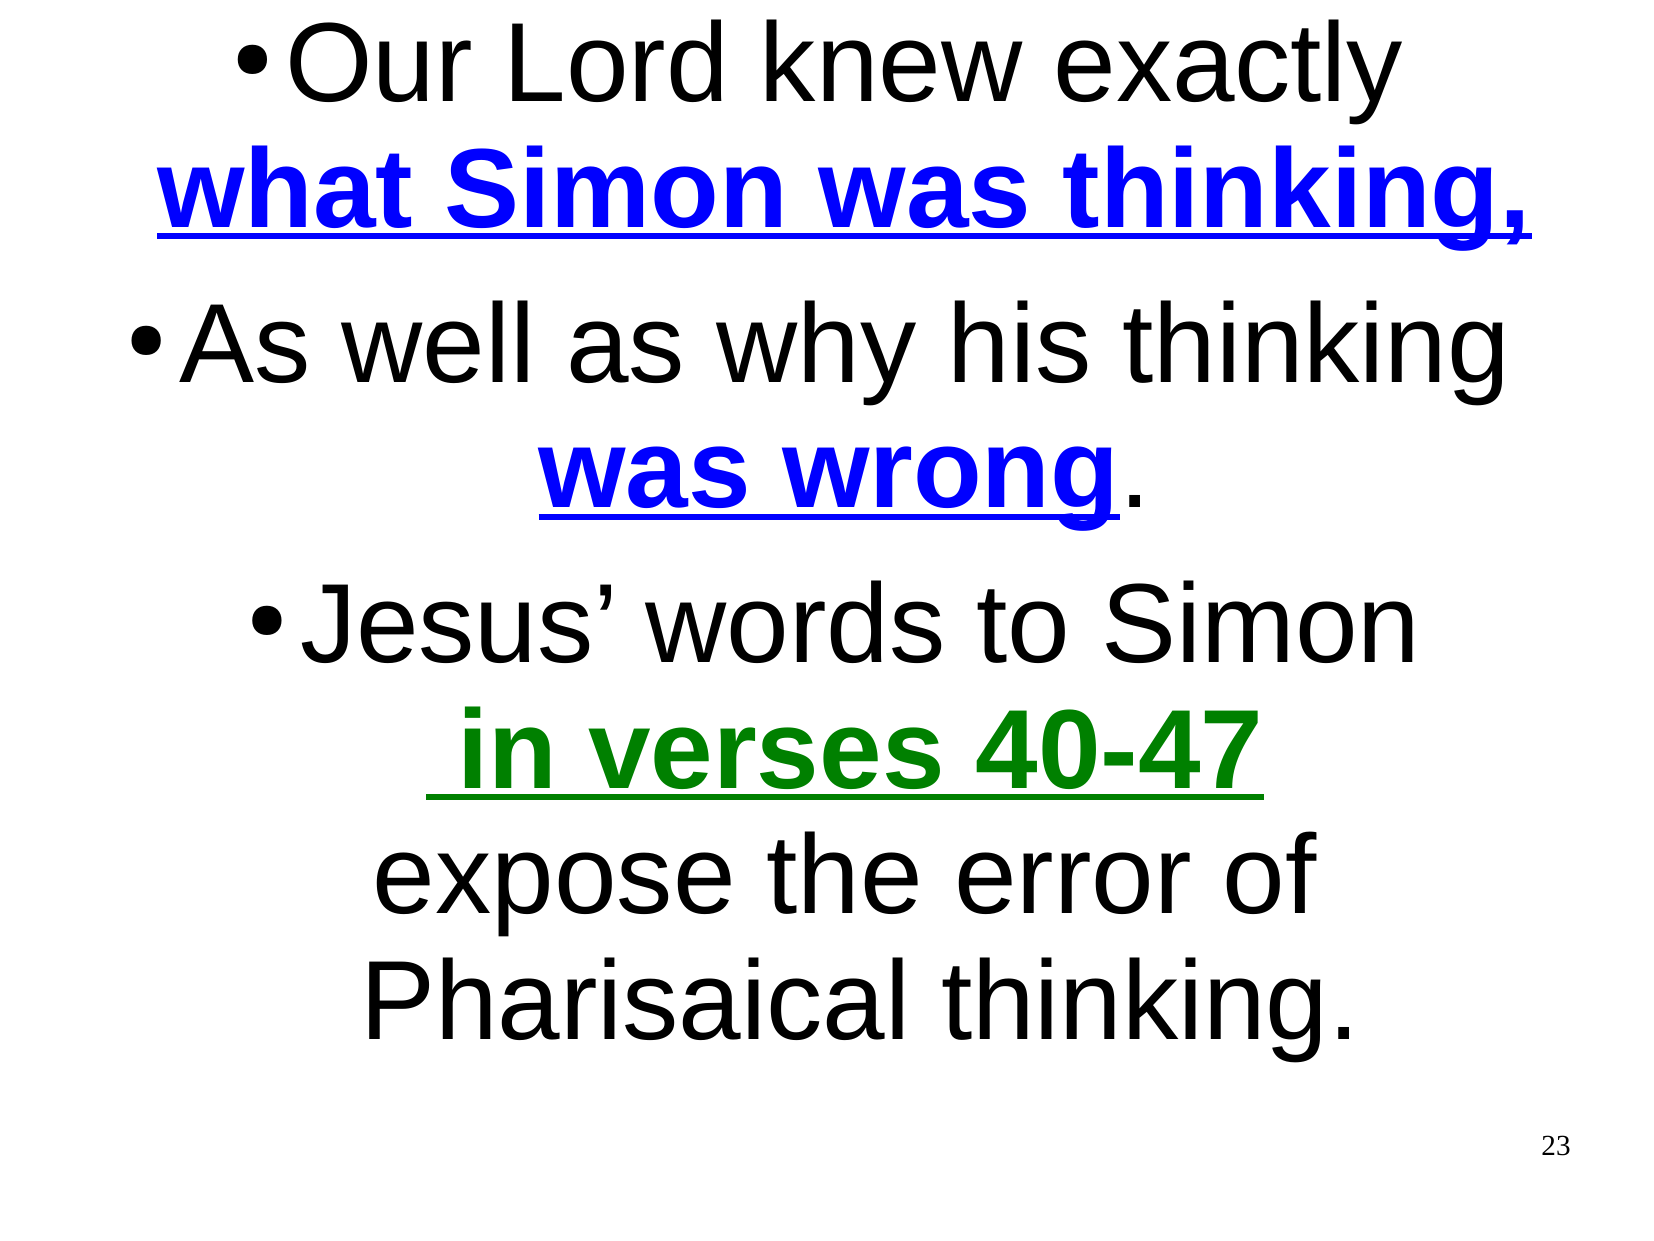

# Our Lord knew exactly what Simon was thinking,
As well as why his thinking
was wrong.
Jesus’ words to Simon
 in verses 40-47
expose the error of
Pharisaical thinking.
23